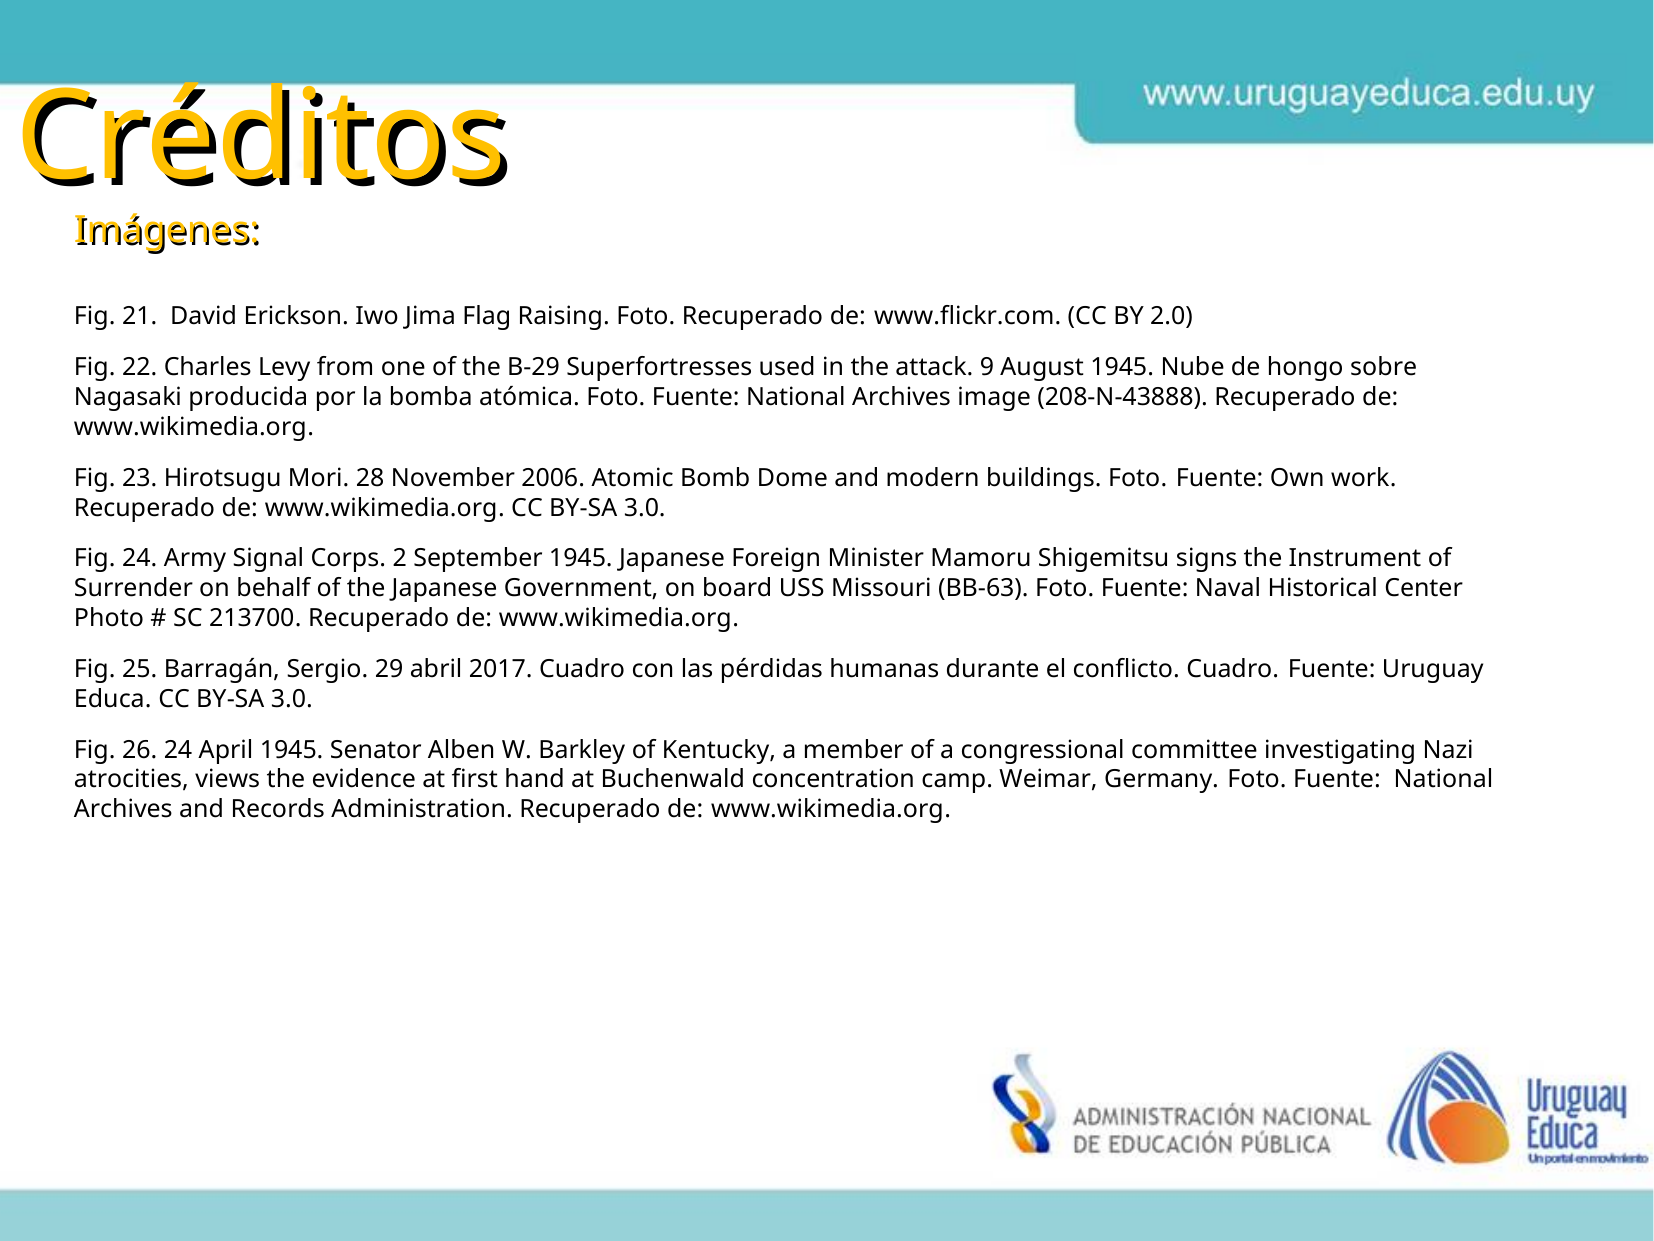

# Créditos
Imágenes:
Fig. 21. David Erickson. Iwo Jima Flag Raising. Foto. Recuperado de: www.flickr.com. (CC BY 2.0)
Fig. 22. Charles Levy from one of the B-29 Superfortresses used in the attack. 9 August 1945. Nube de hongo sobre Nagasaki producida por la bomba atómica. Foto. Fuente: National Archives image (208-N-43888). Recuperado de: www.wikimedia.org.
Fig. 23. Hirotsugu Mori. 28 November 2006. Atomic Bomb Dome and modern buildings. Foto. Fuente: Own work. Recuperado de: www.wikimedia.org. CC BY-SA 3.0.
Fig. 24. Army Signal Corps. 2 September 1945. Japanese Foreign Minister Mamoru Shigemitsu signs the Instrument of Surrender on behalf of the Japanese Government, on board USS Missouri (BB-63). Foto. Fuente: Naval Historical Center Photo # SC 213700. Recuperado de: www.wikimedia.org.
Fig. 25. Barragán, Sergio. 29 abril 2017. Cuadro con las pérdidas humanas durante el conflicto. Cuadro. Fuente: Uruguay Educa. CC BY-SA 3.0.
Fig. 26. 24 April 1945. Senator Alben W. Barkley of Kentucky, a member of a congressional committee investigating Nazi atrocities, views the evidence at first hand at Buchenwald concentration camp. Weimar, Germany. Foto. Fuente: National Archives and Records Administration. Recuperado de: www.wikimedia.org.